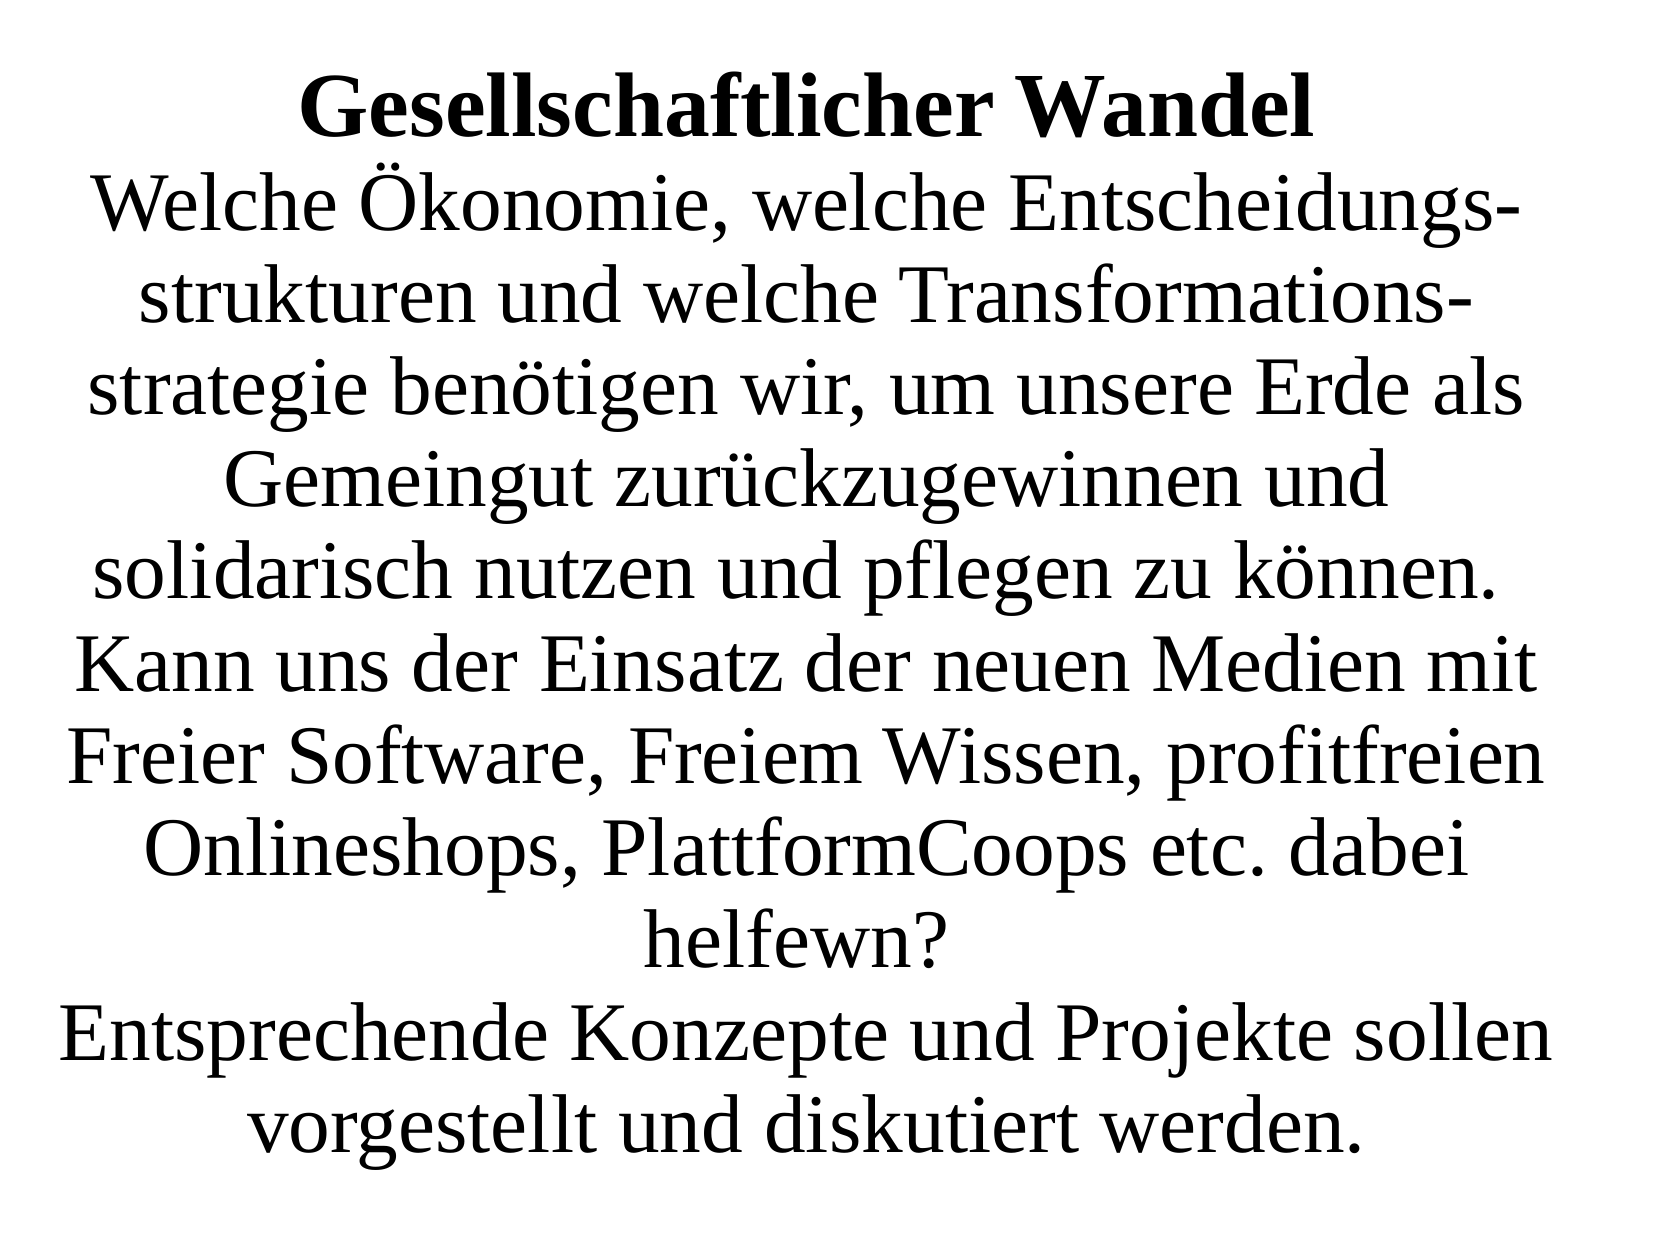

Gesellschaftlicher Wandel
Welche Ökonomie, welche Entscheidungs-strukturen und welche Transformations-strategie benötigen wir, um unsere Erde als Gemeingut zurückzugewinnen und solidarisch nutzen und pflegen zu können.
Kann uns der Einsatz der neuen Medien mit Freier Software, Freiem Wissen, profitfreien Onlineshops, PlattformCoops etc. dabei helfewn?
Entsprechende Konzepte und Projekte sollen vorgestellt und diskutiert werden.